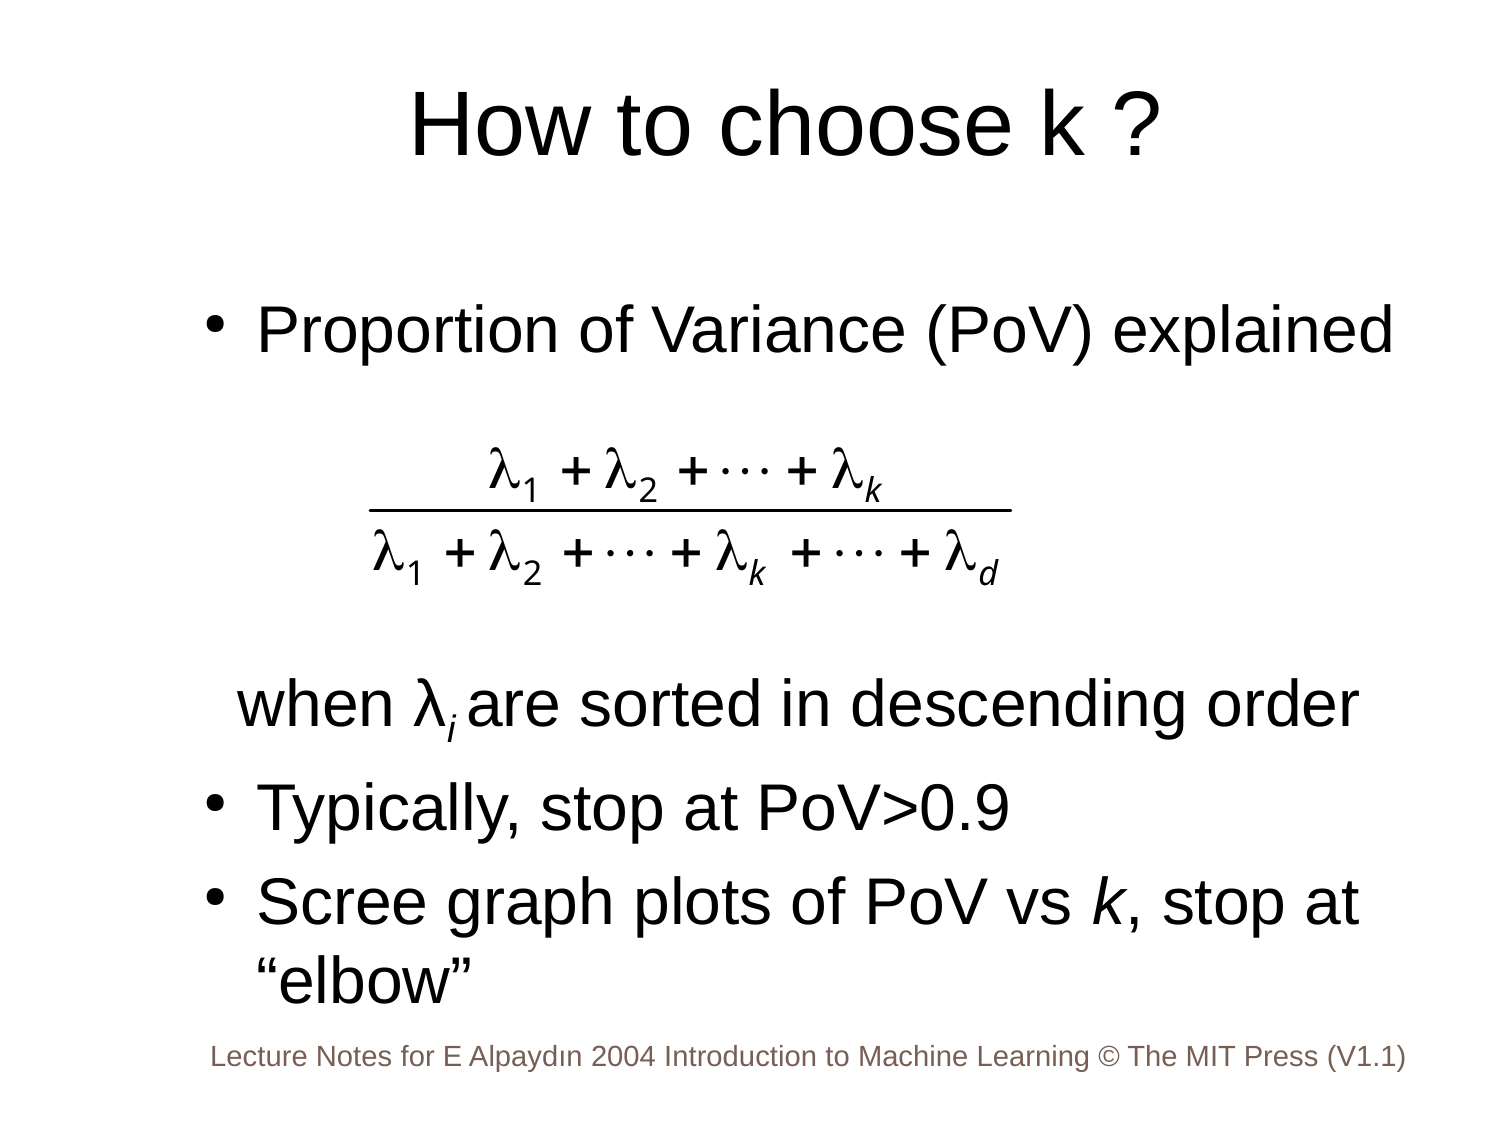

# How to choose k ?
Proportion of Variance (PoV) explained
	when λi are sorted in descending order
Typically, stop at PoV>0.9
Scree graph plots of PoV vs k, stop at “elbow”
Lecture Notes for E Alpaydın 2004 Introduction to Machine Learning © The MIT Press (V1.1)